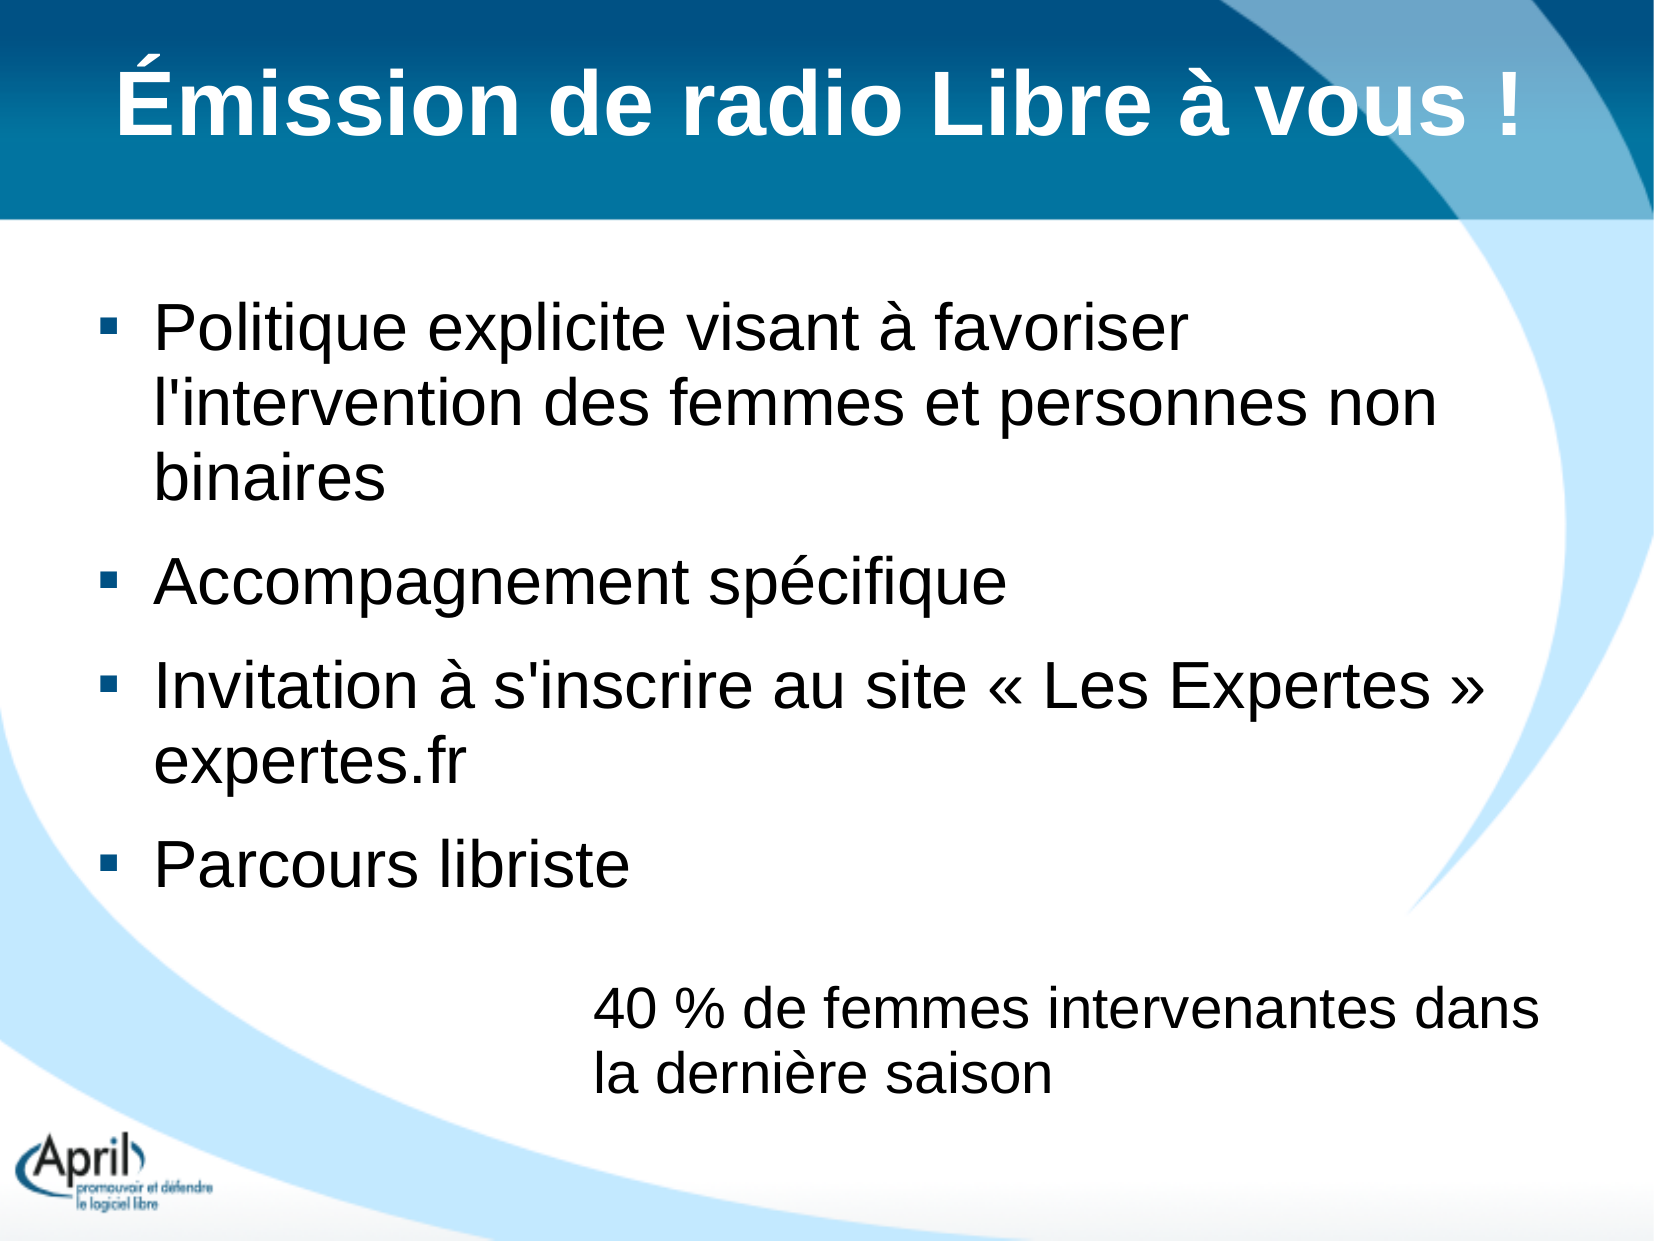

# Émission de radio Libre à vous !
Politique explicite visant à favoriser l'intervention des femmes et personnes non binaires
Accompagnement spécifique
Invitation à s'inscrire au site « Les Expertes » expertes.fr
Parcours libriste
40 % de femmes intervenantes dans la dernière saison